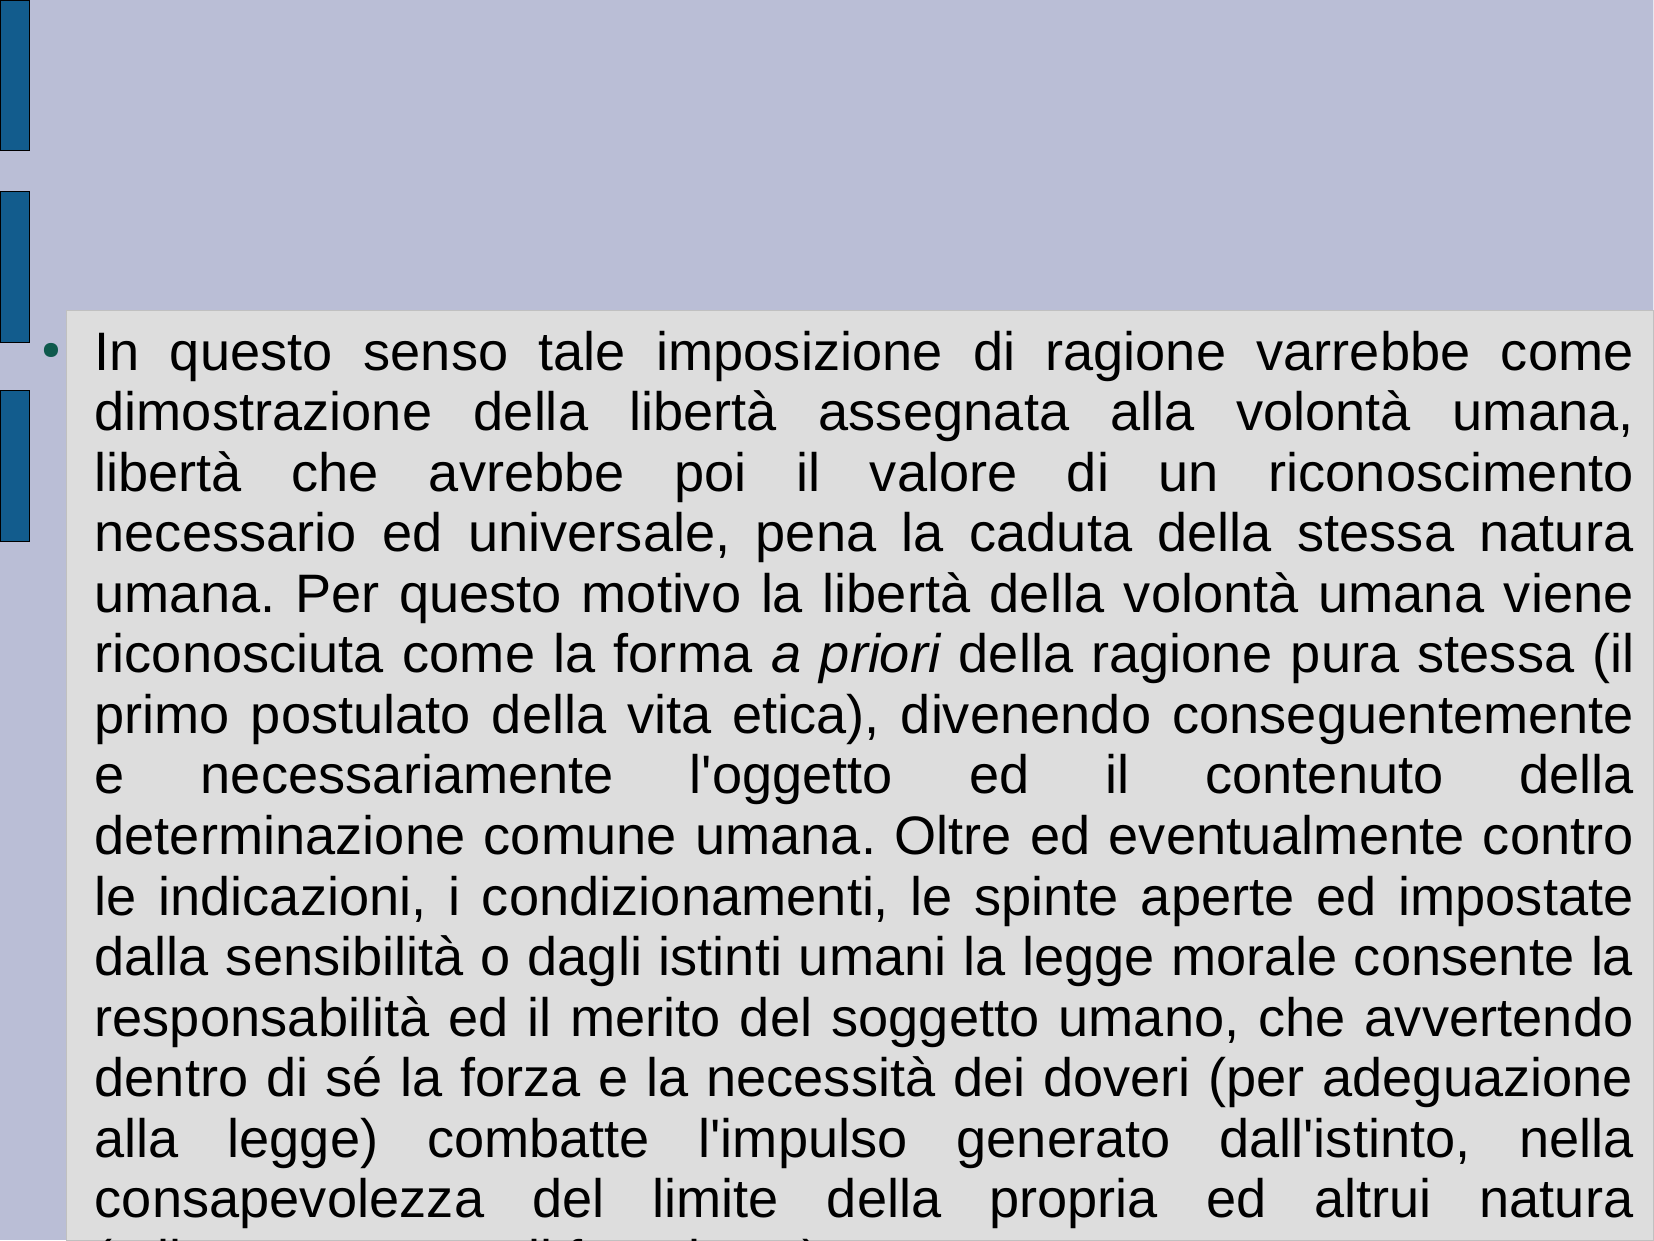

#
In questo senso tale imposizione di ragione varrebbe come dimostrazione della libertà assegnata alla volontà umana, libertà che avrebbe poi il valore di un riconoscimento necessario ed universale, pena la caduta della stessa natura umana. Per questo motivo la libertà della volontà umana viene riconosciuta come la forma a priori della ragione pura stessa (il primo postulato della vita etica), divenendo conseguentemente e necessariamente l'oggetto ed il contenuto della determinazione comune umana. Oltre ed eventualmente contro le indicazioni, i condizionamenti, le spinte aperte ed impostate dalla sensibilità o dagli istinti umani la legge morale consente la responsabilità ed il merito del soggetto umano, che avvertendo dentro di sé la forza e la necessità dei doveri (per adeguazione alla legge) combatte l'impulso generato dall'istinto, nella consapevolezza del limite della propria ed altrui natura (tolleranza contro il fanatismo).